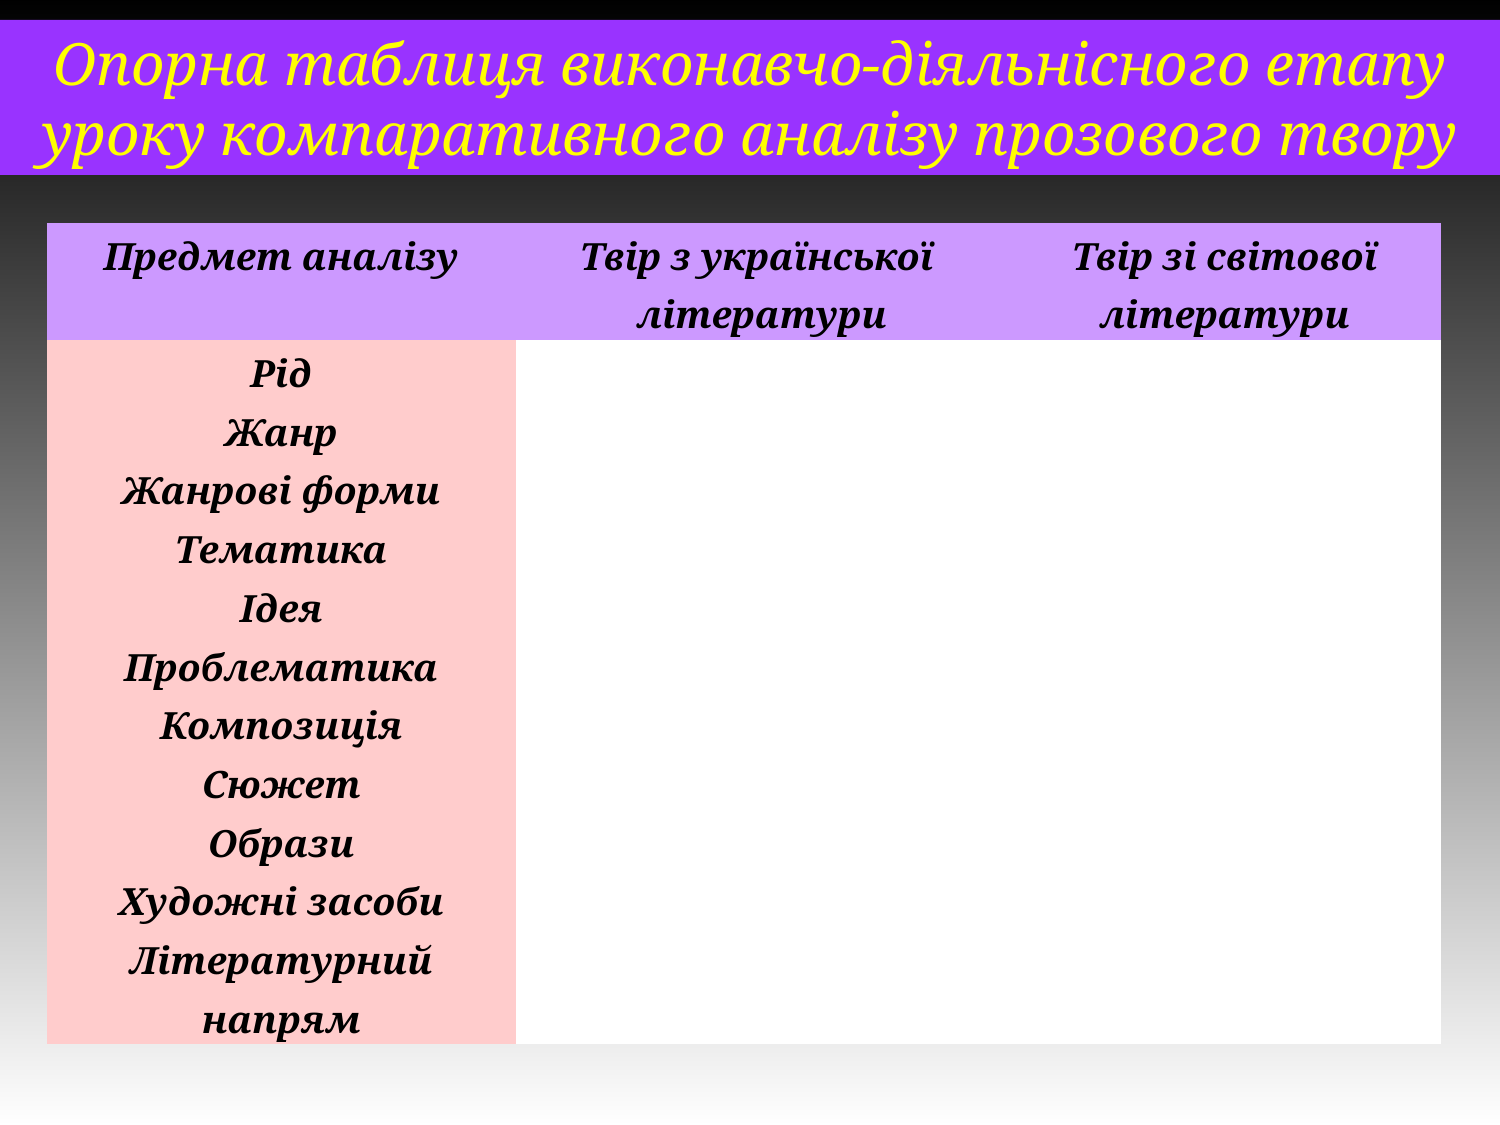

Опорна таблиця виконавчо-діяльнісного етапу уроку компаративного аналізу прозового твору
| Предмет аналізу | Твір з української літератури | Твір зі світової літератури |
| --- | --- | --- |
| Рід | | |
| Жанр | | |
| Жанрові форми | | |
| Тематика | | |
| Ідея | | |
| Проблематика | | |
| Композиція | | |
| Сюжет | | |
| Образи | | |
| Художні засоби | | |
| Літературний напрям | | |